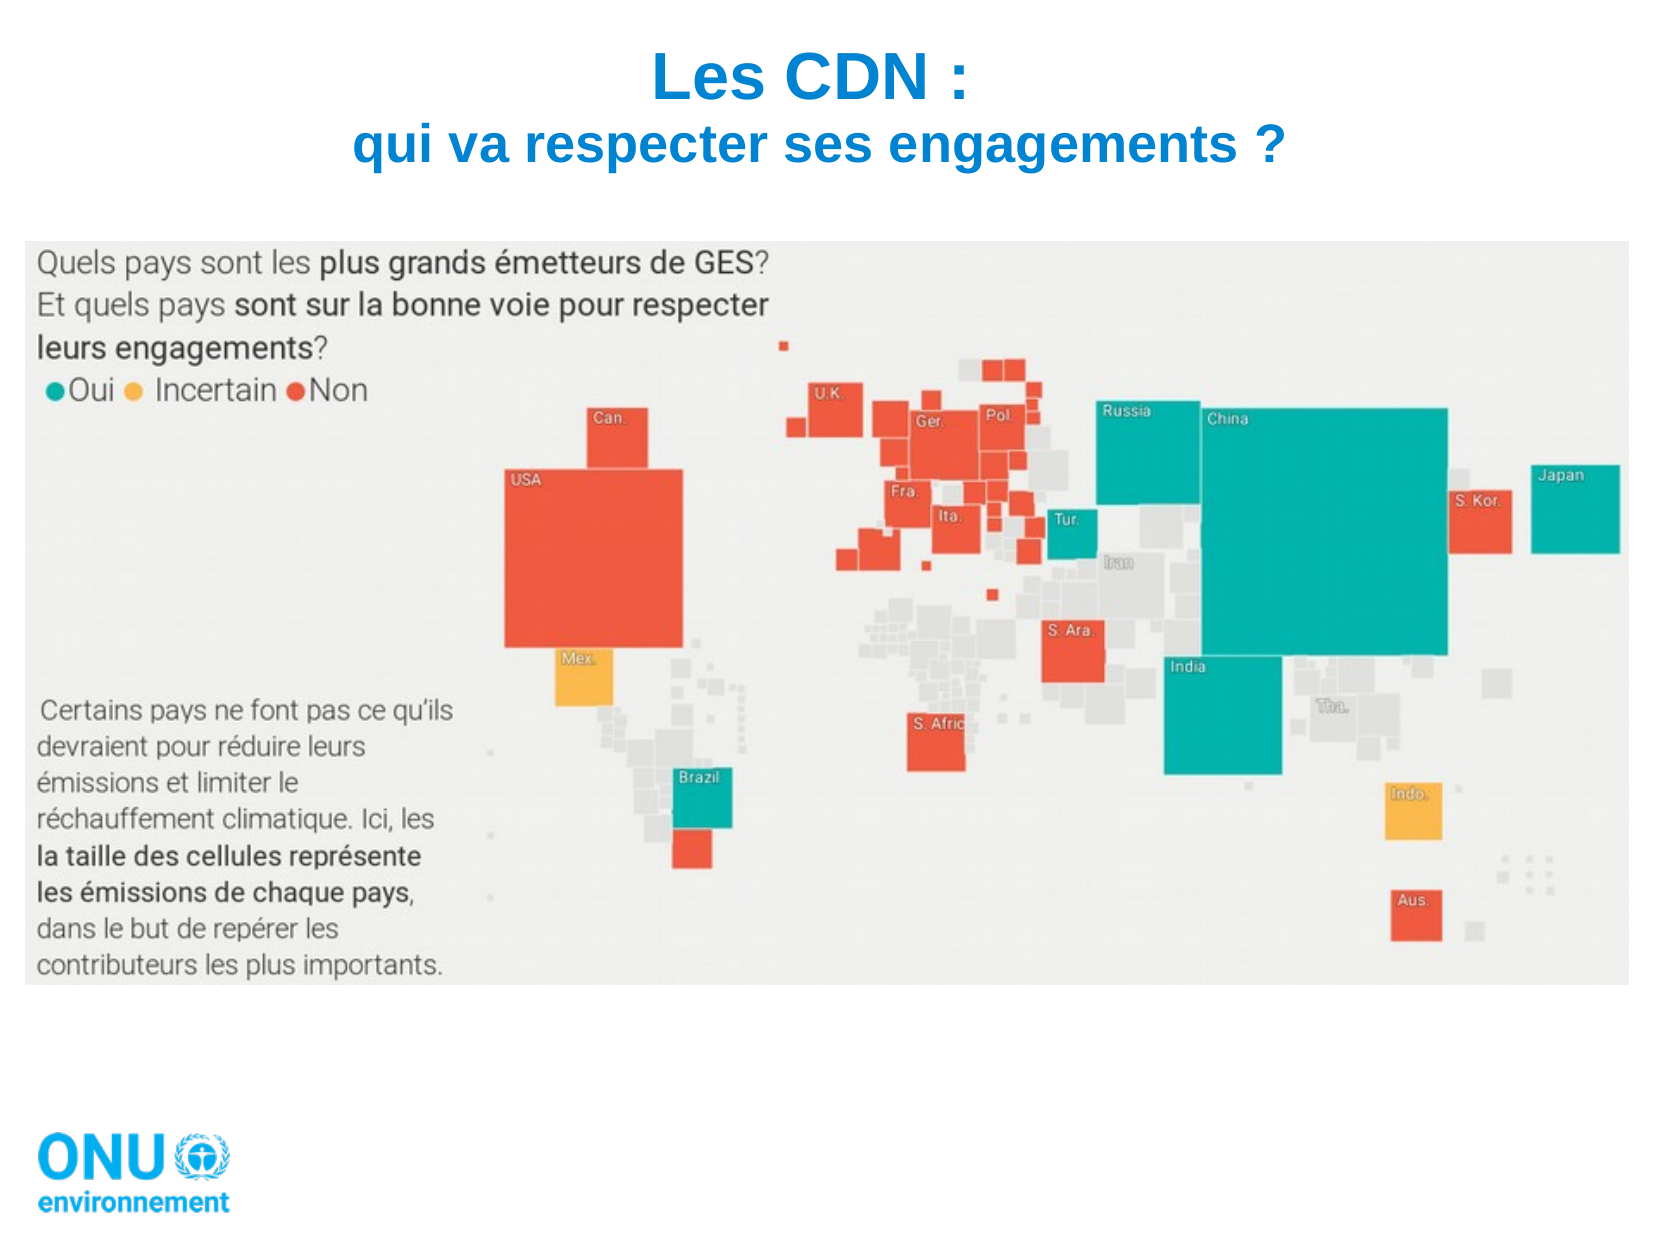

Les CDN :
qui va respecter ses engagements ?